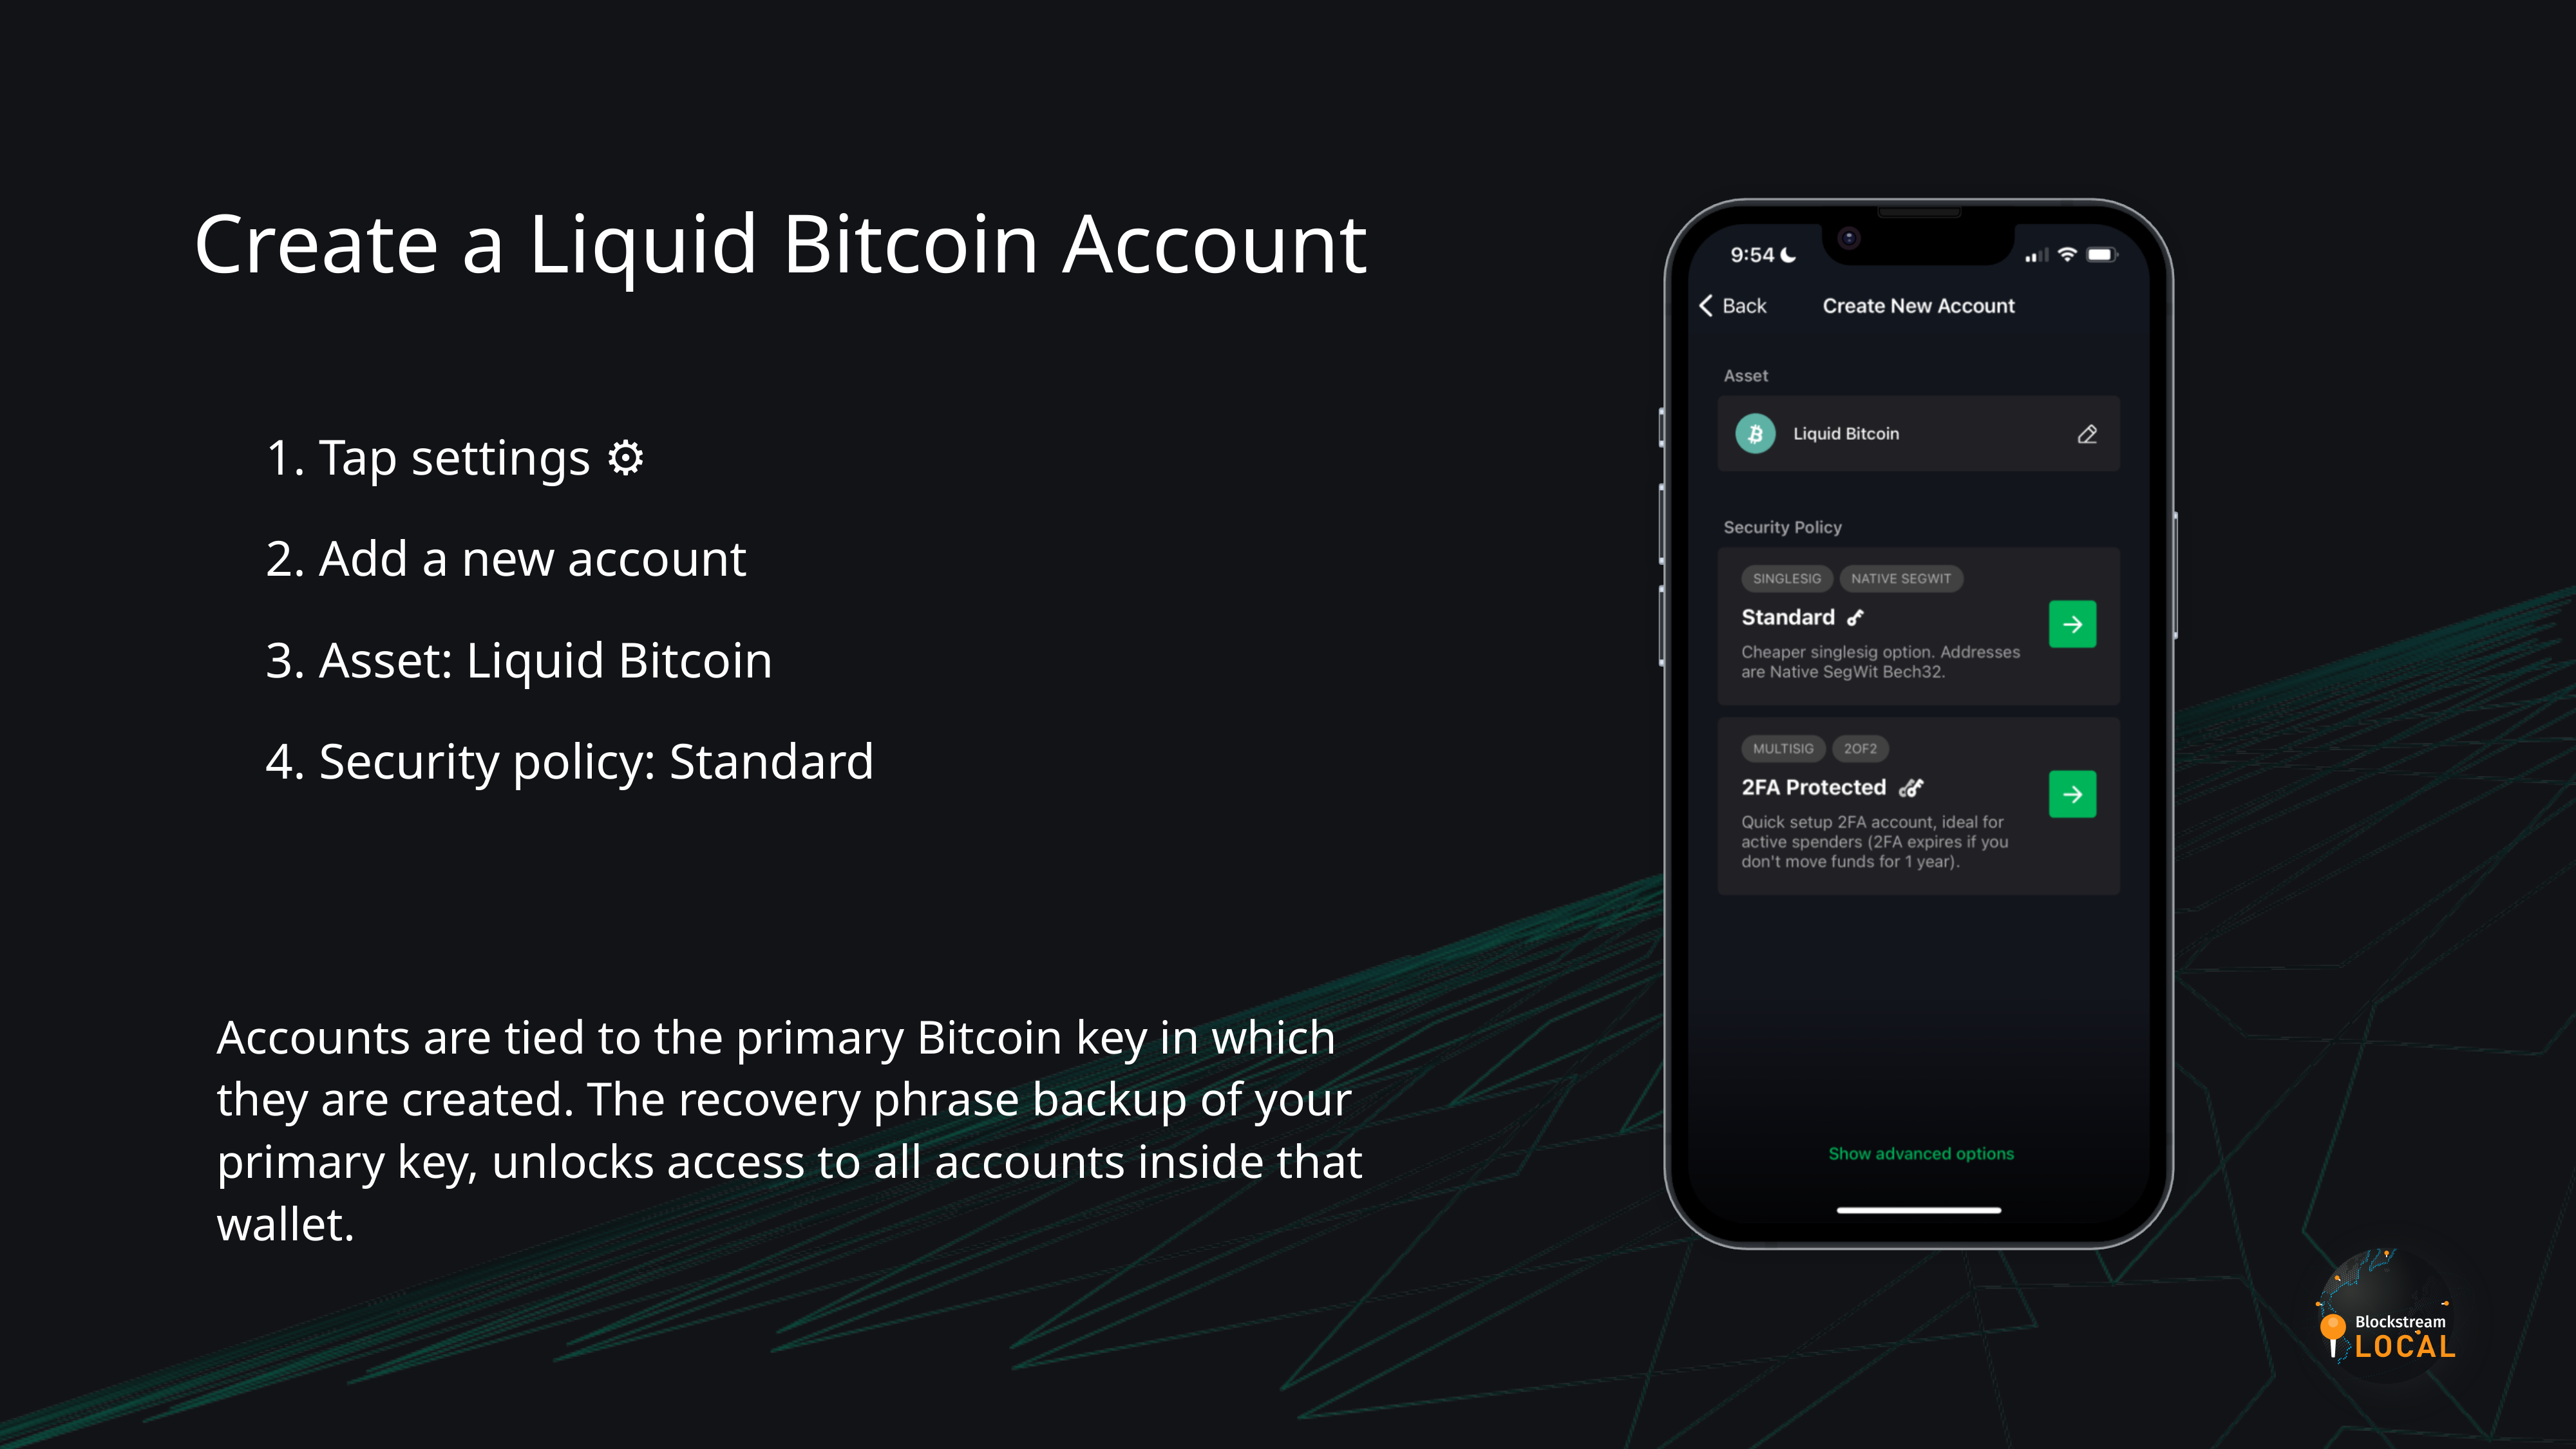

# Create a Liquid Bitcoin Account
 Tap settings ⚙️
 Add a new account
 Asset: Liquid Bitcoin
 Security policy: Standard
Accounts are tied to the primary Bitcoin key in which they are created. The recovery phrase backup of your primary key, unlocks access to all accounts inside that wallet.